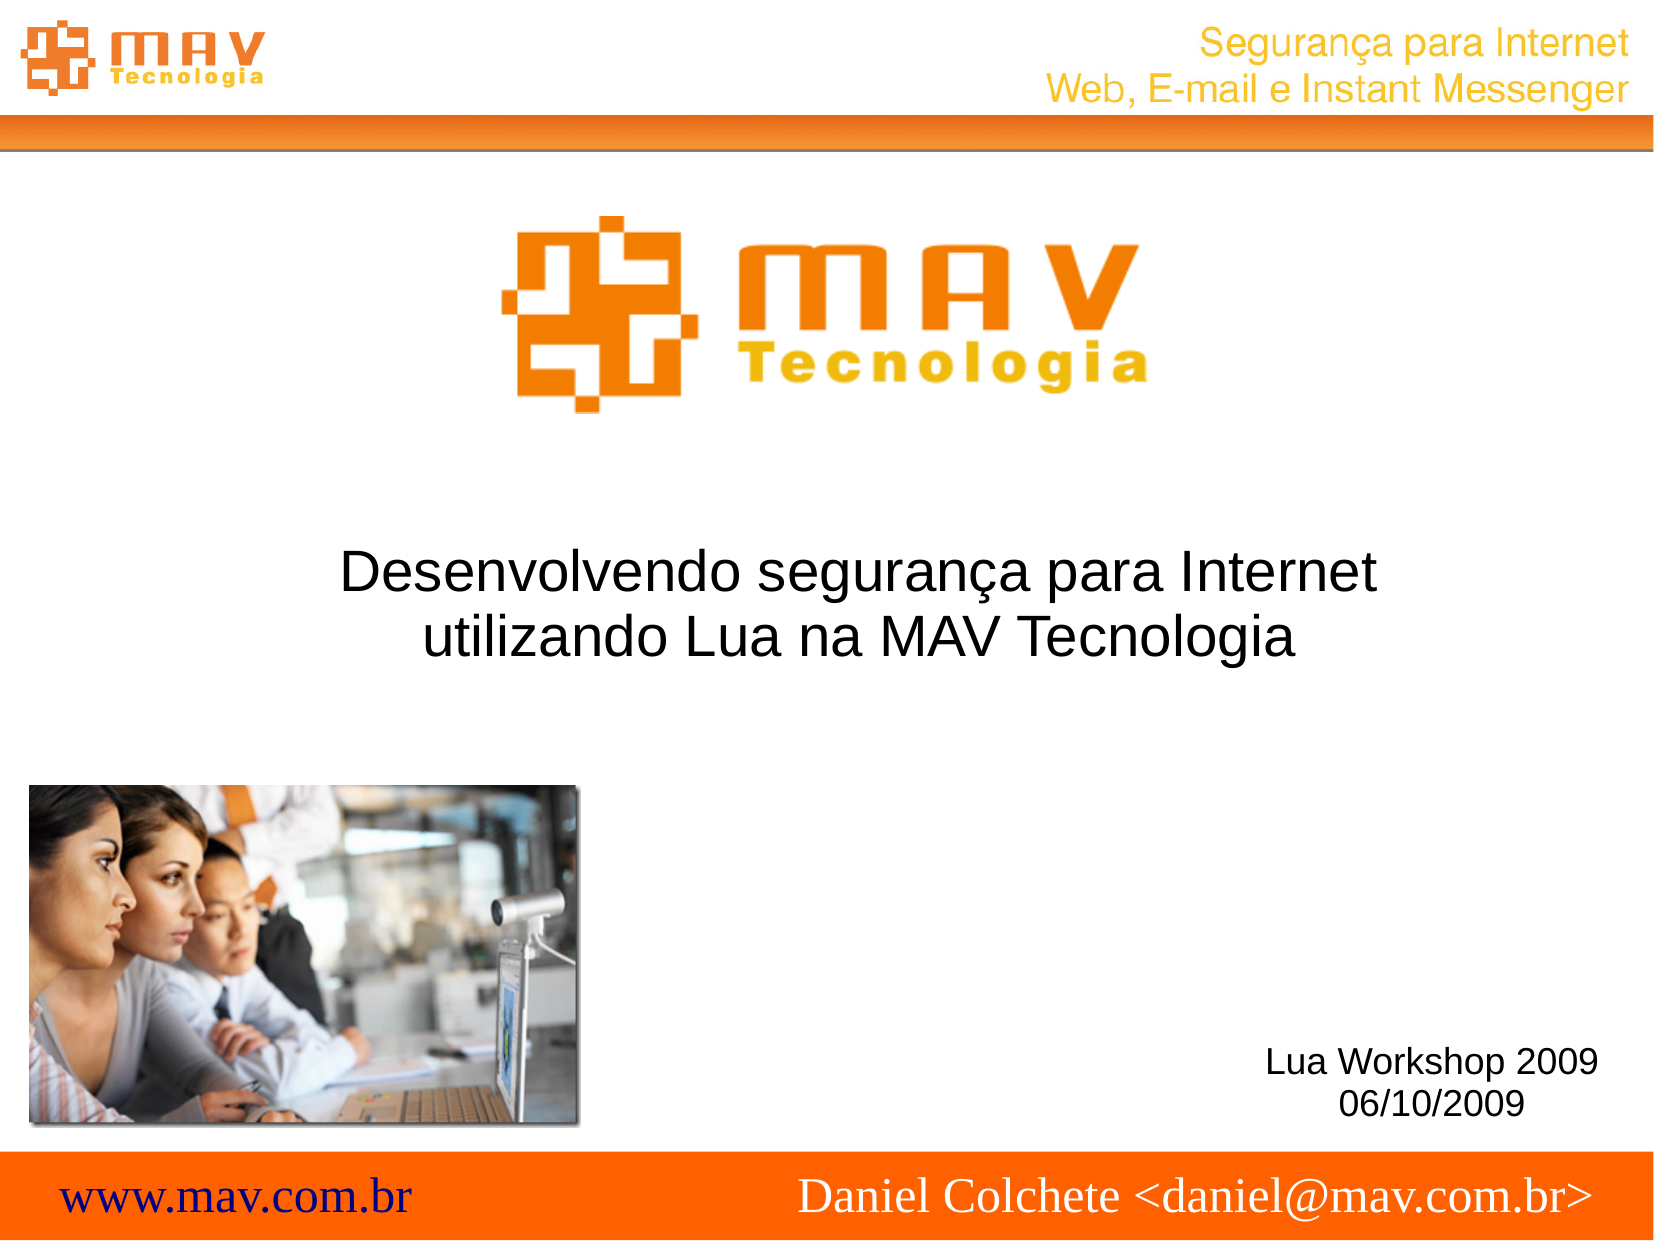

Desenvolvendo segurança para Internet
utilizando Lua na MAV Tecnologia
Lua Workshop 2009
06/10/2009